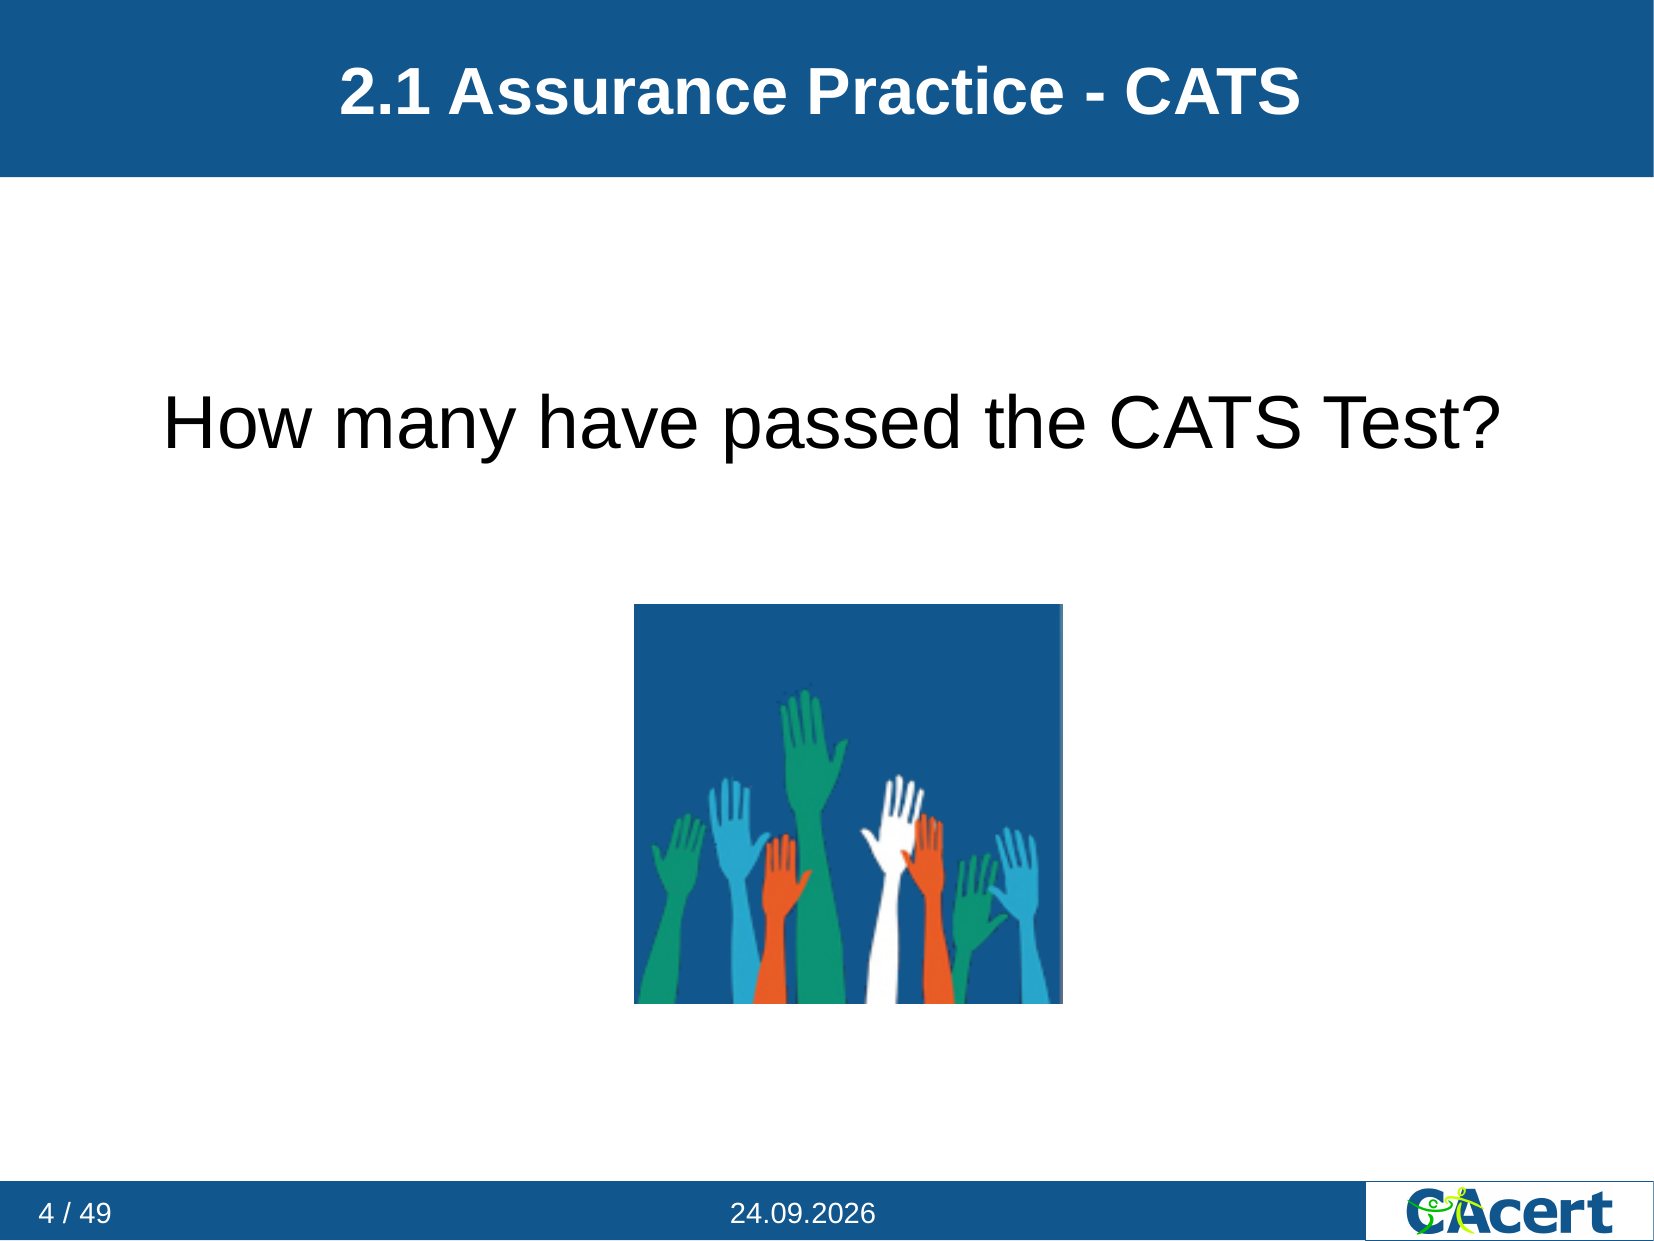

# 2.1 Assurance Practice - CATS
How many have passed the CATS Test?